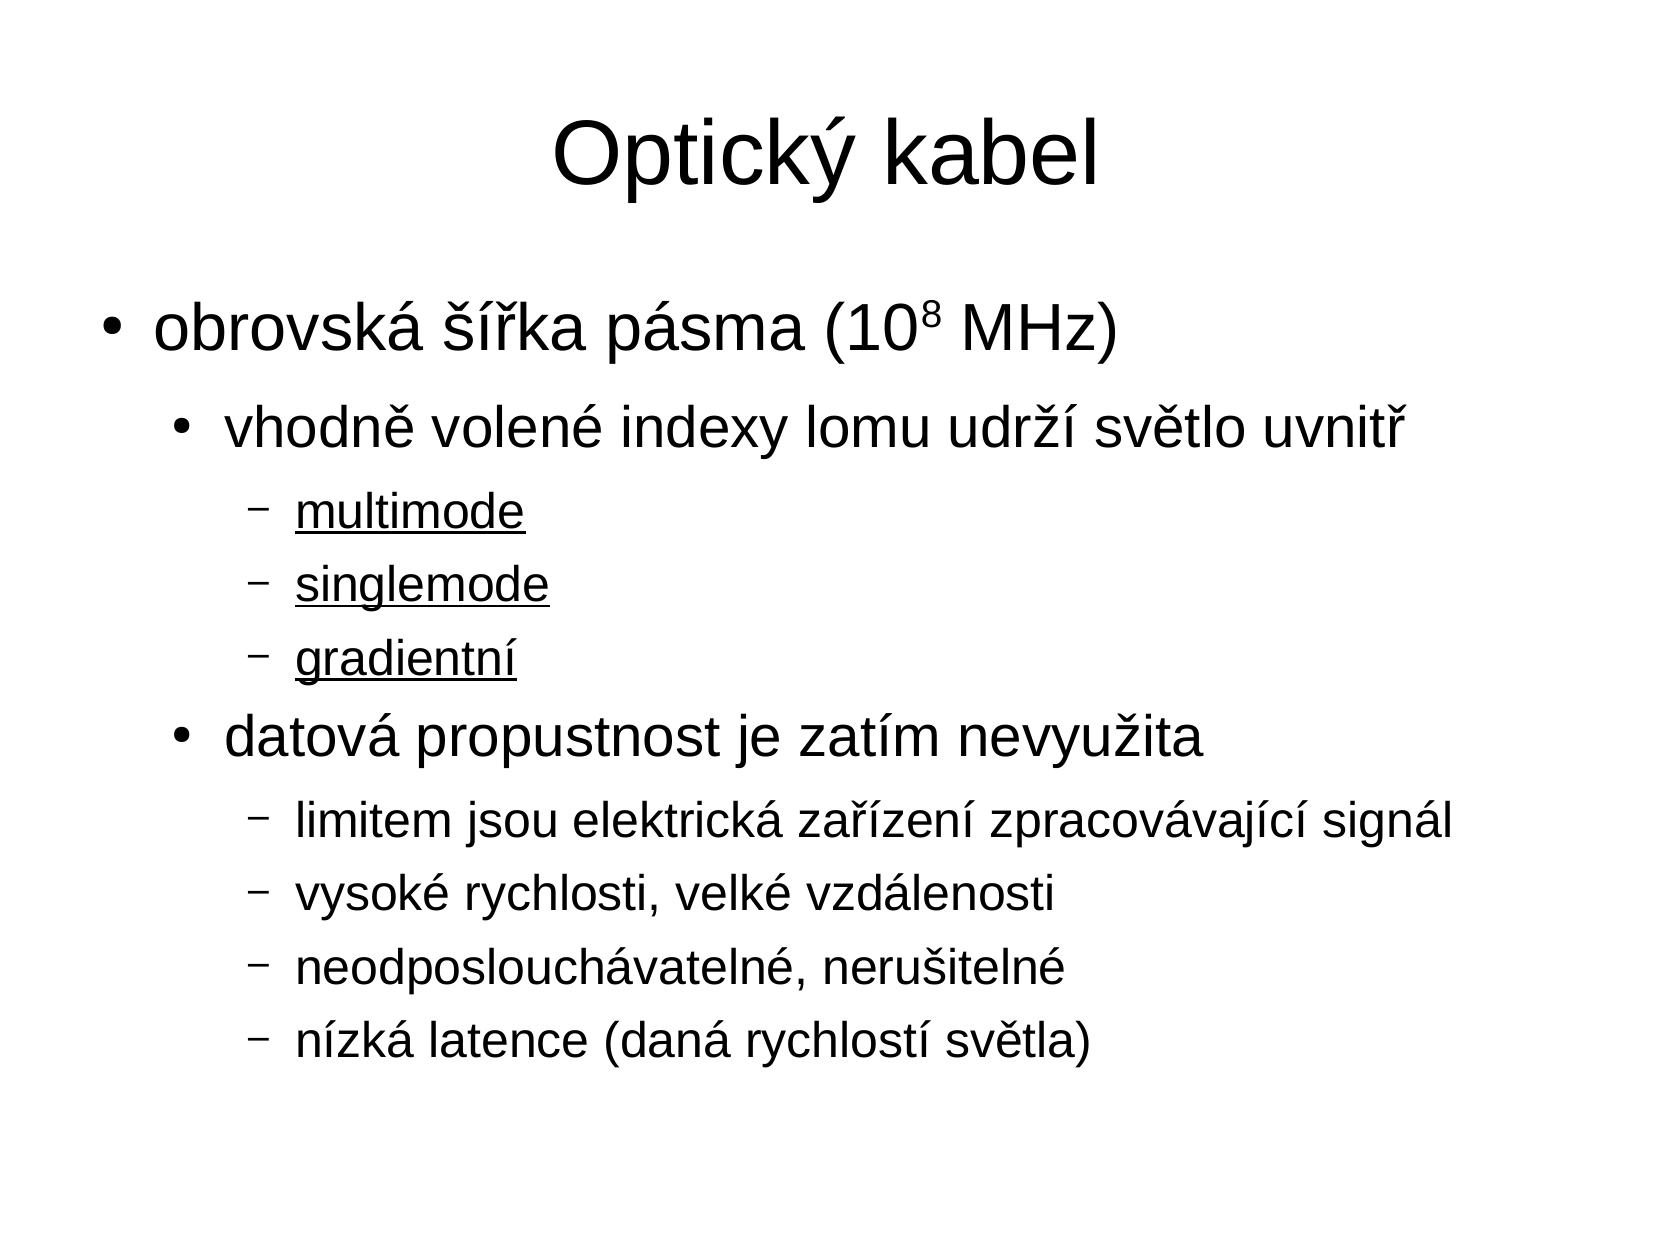

# Optický kabel
obrovská šířka pásma (108 MHz)
vhodně volené indexy lomu udrží světlo uvnitř
multimode
singlemode
gradientní
datová propustnost je zatím nevyužita
limitem jsou elektrická zařízení zpracovávající signál
vysoké rychlosti, velké vzdálenosti
neodposlouchávatelné, nerušitelné
nízká latence (daná rychlostí světla)